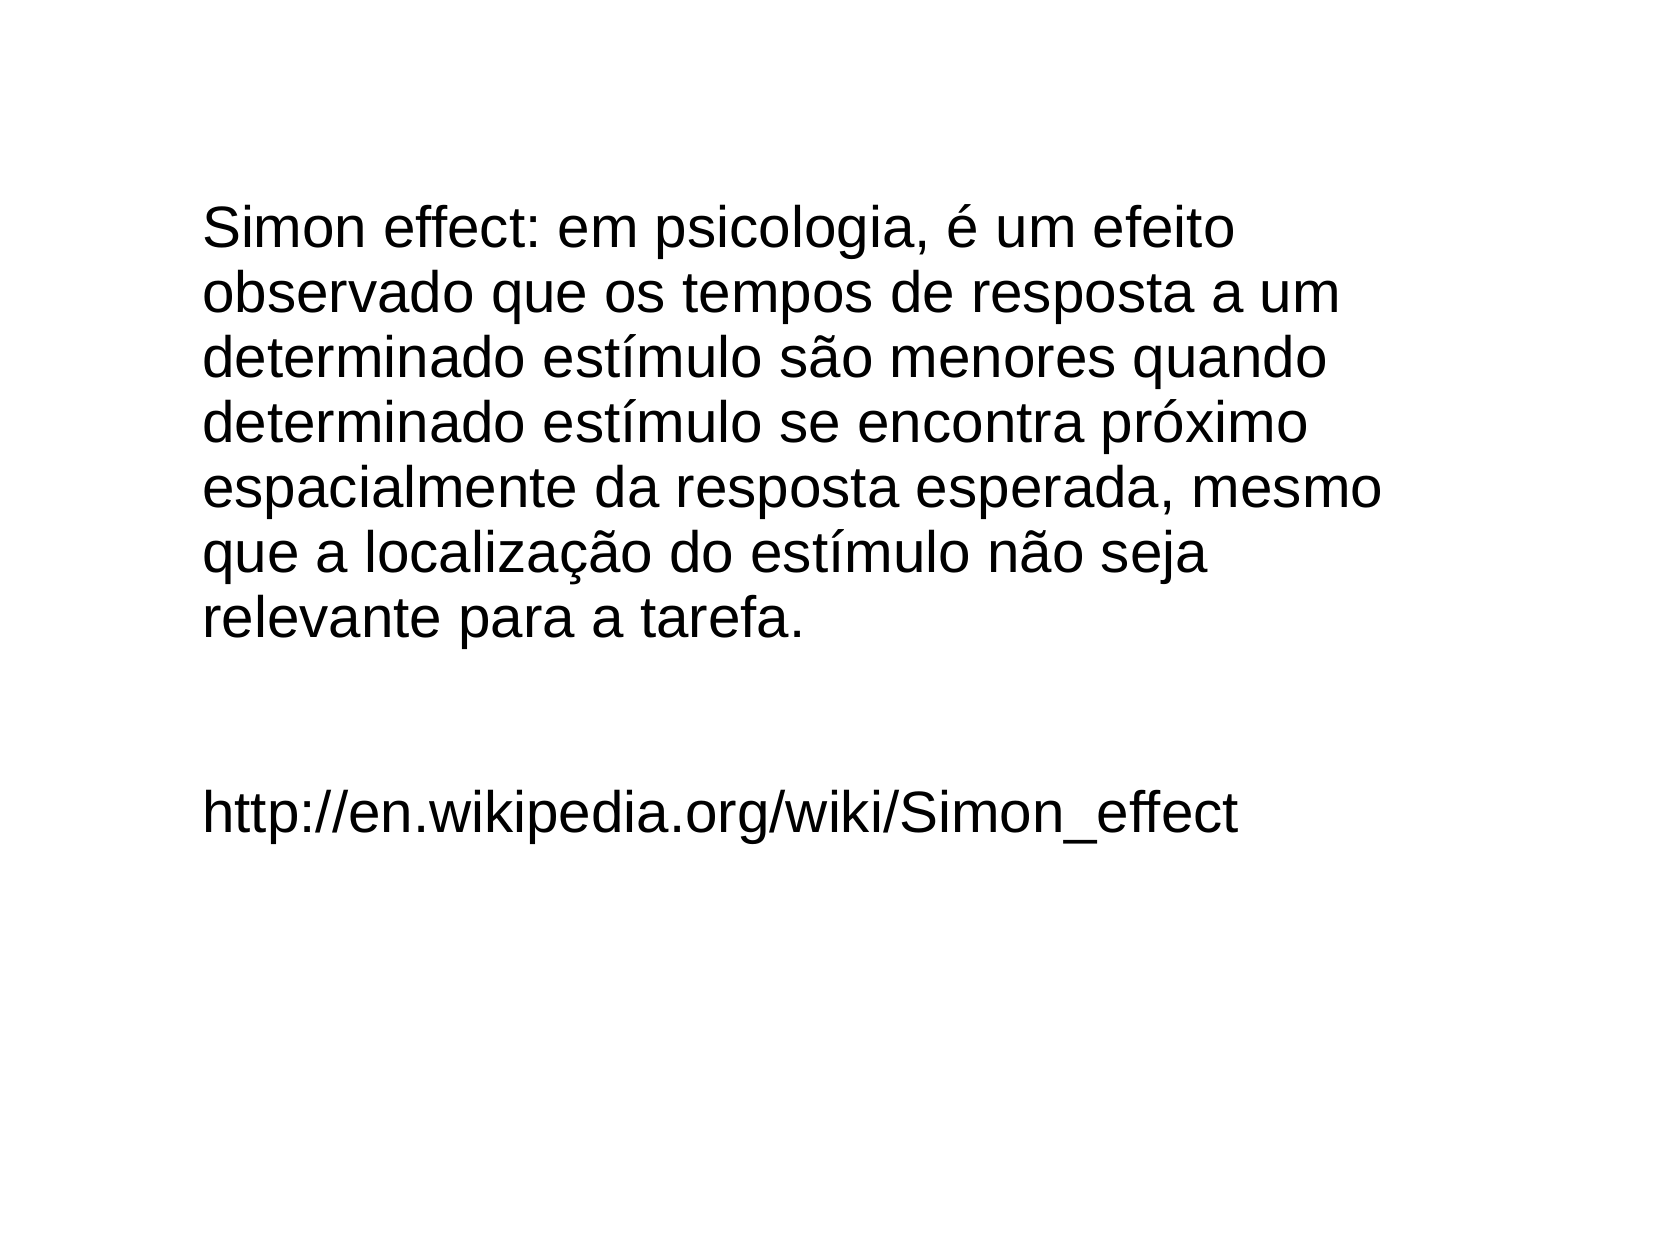

Simon effect: em psicologia, é um efeito observado que os tempos de resposta a um determinado estímulo são menores quando determinado estímulo se encontra próximo espacialmente da resposta esperada, mesmo que a localização do estímulo não seja relevante para a tarefa.
http://en.wikipedia.org/wiki/Simon_effect